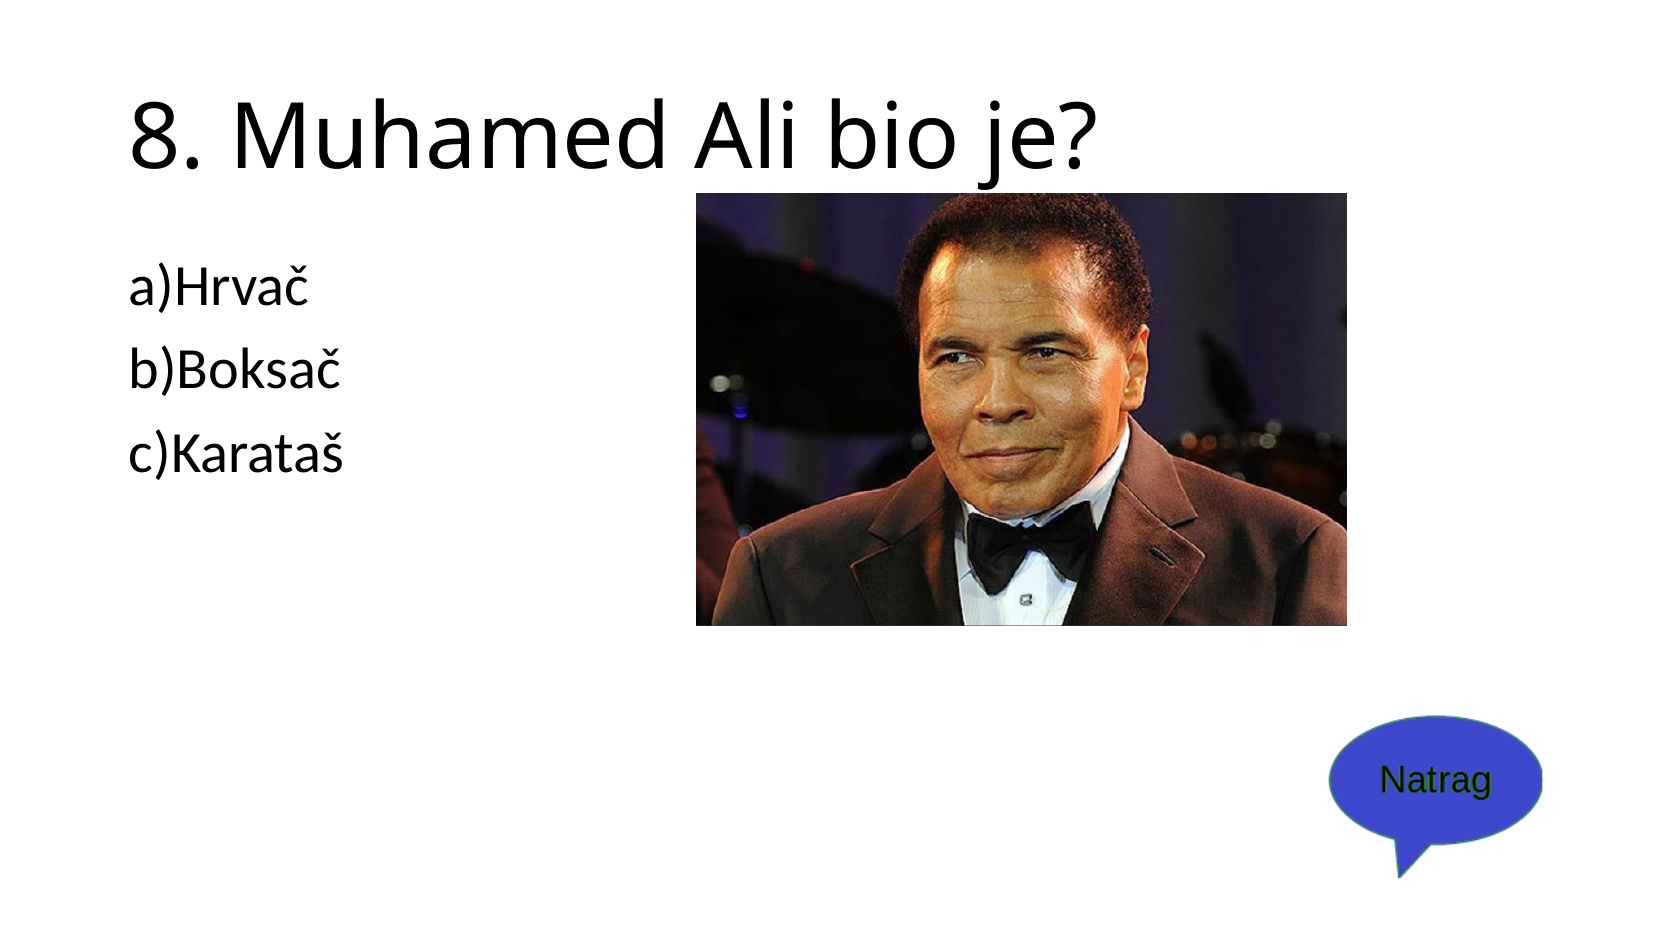

# 8. Muhamed Ali bio je?
Hrvač
Boksač
Karataš